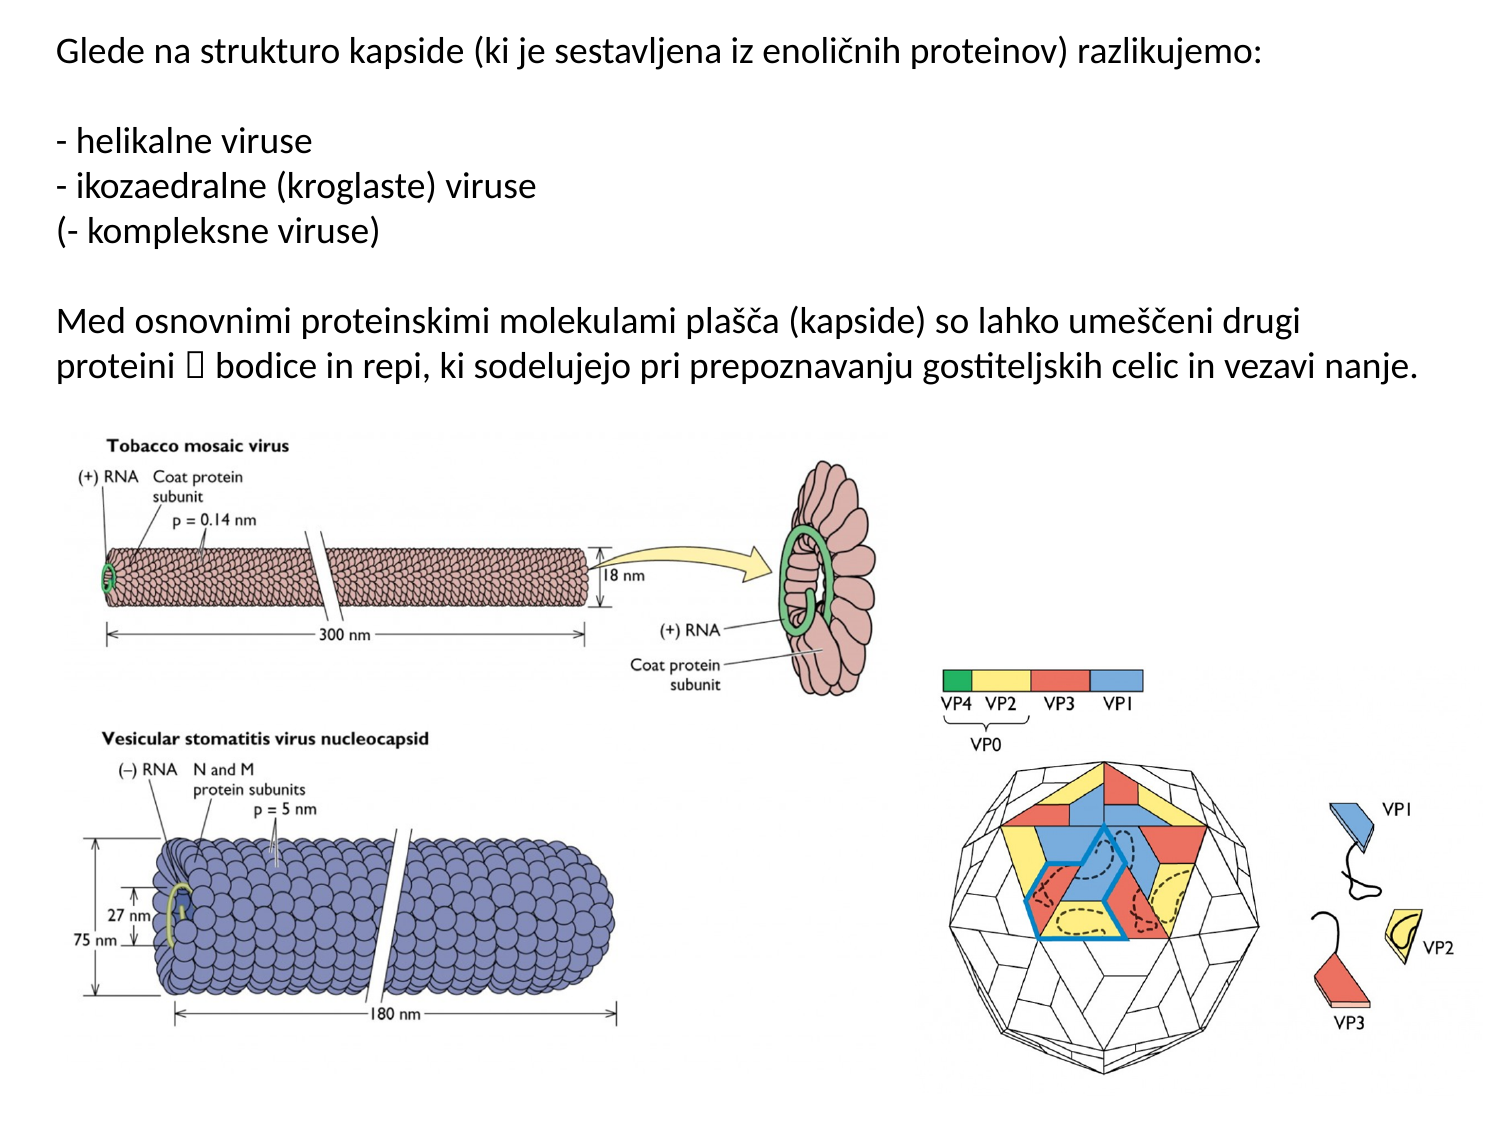

Glede na strukturo kapside (ki je sestavljena iz enoličnih proteinov) razlikujemo:
- helikalne viruse
- ikozaedralne (kroglaste) viruse
(- kompleksne viruse)
Med osnovnimi proteinskimi molekulami plašča (kapside) so lahko umeščeni drugi
proteini  bodice in repi, ki sodelujejo pri prepoznavanju gostiteljskih celic in vezavi nanje.